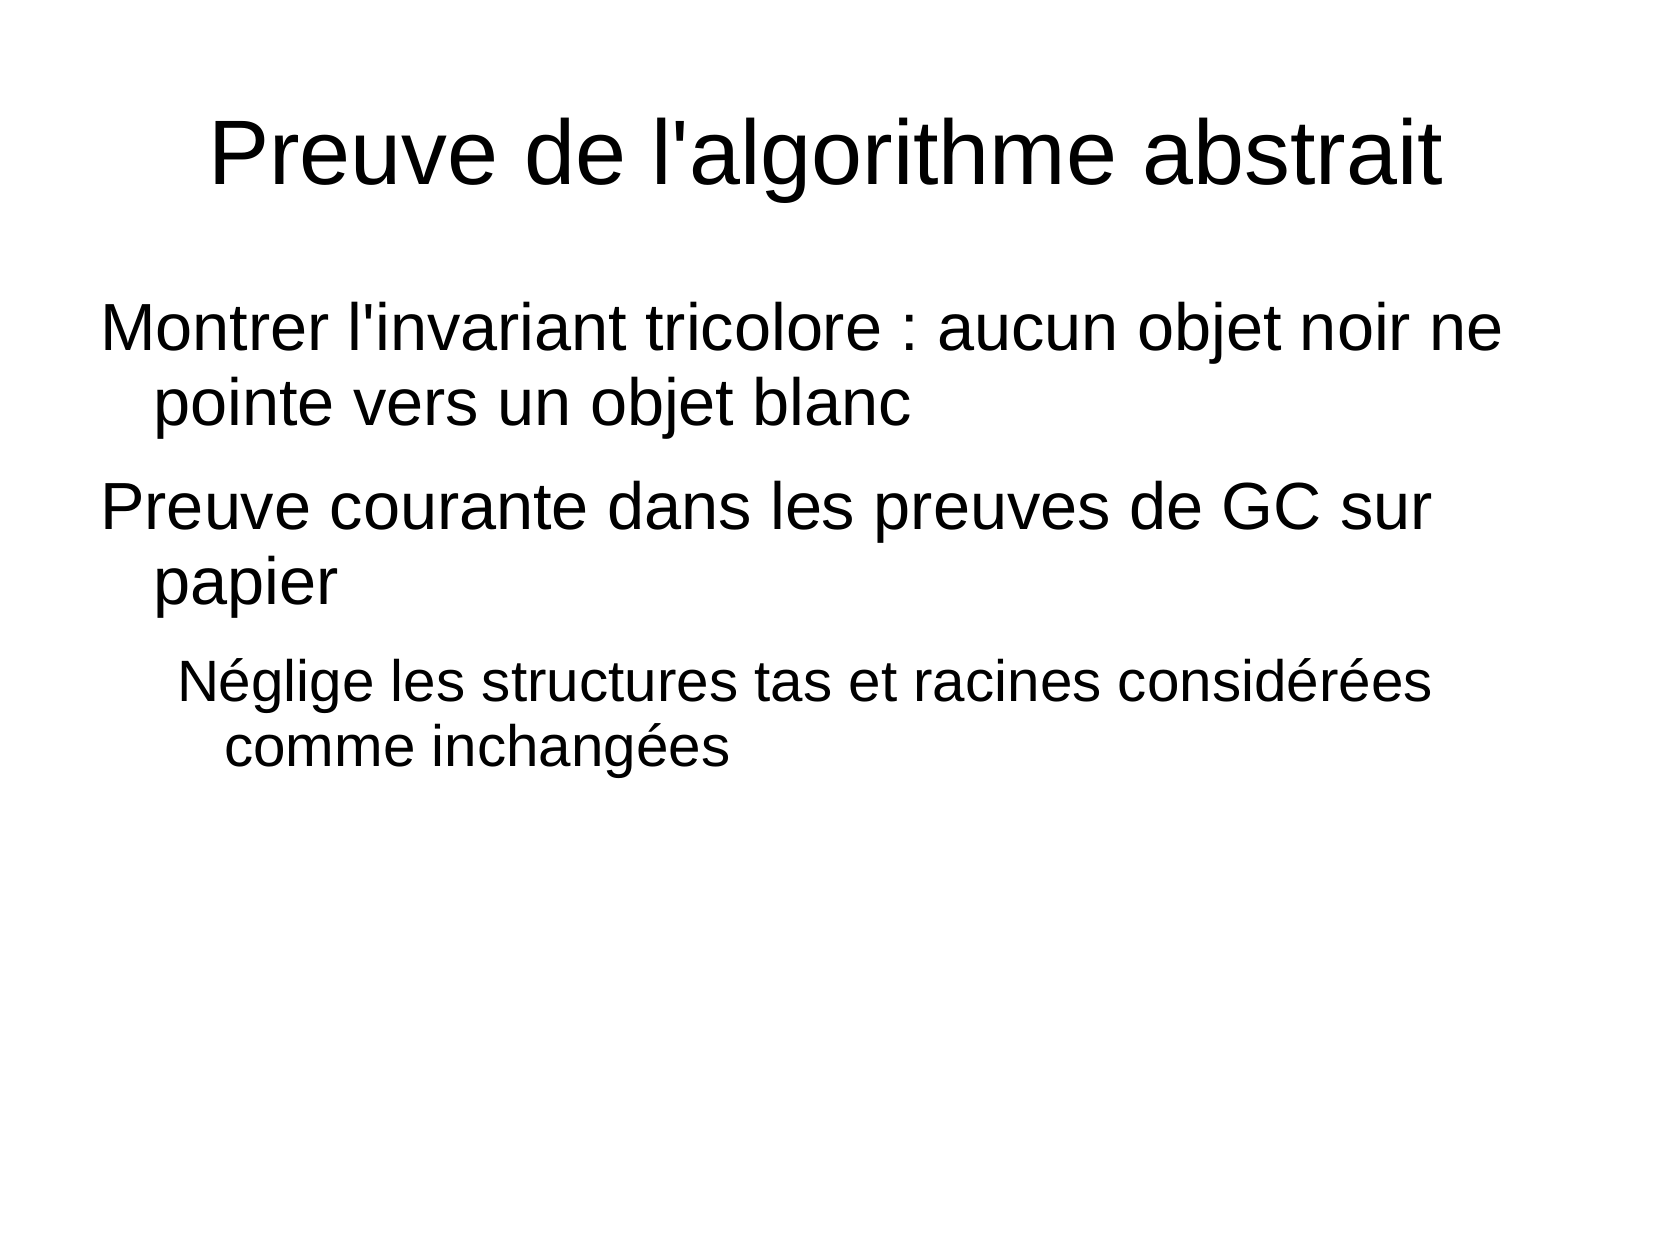

# Preuve de l'algorithme abstrait
Montrer l'invariant tricolore : aucun objet noir ne pointe vers un objet blanc
Preuve courante dans les preuves de GC sur papier
Néglige les structures tas et racines considérées comme inchangées